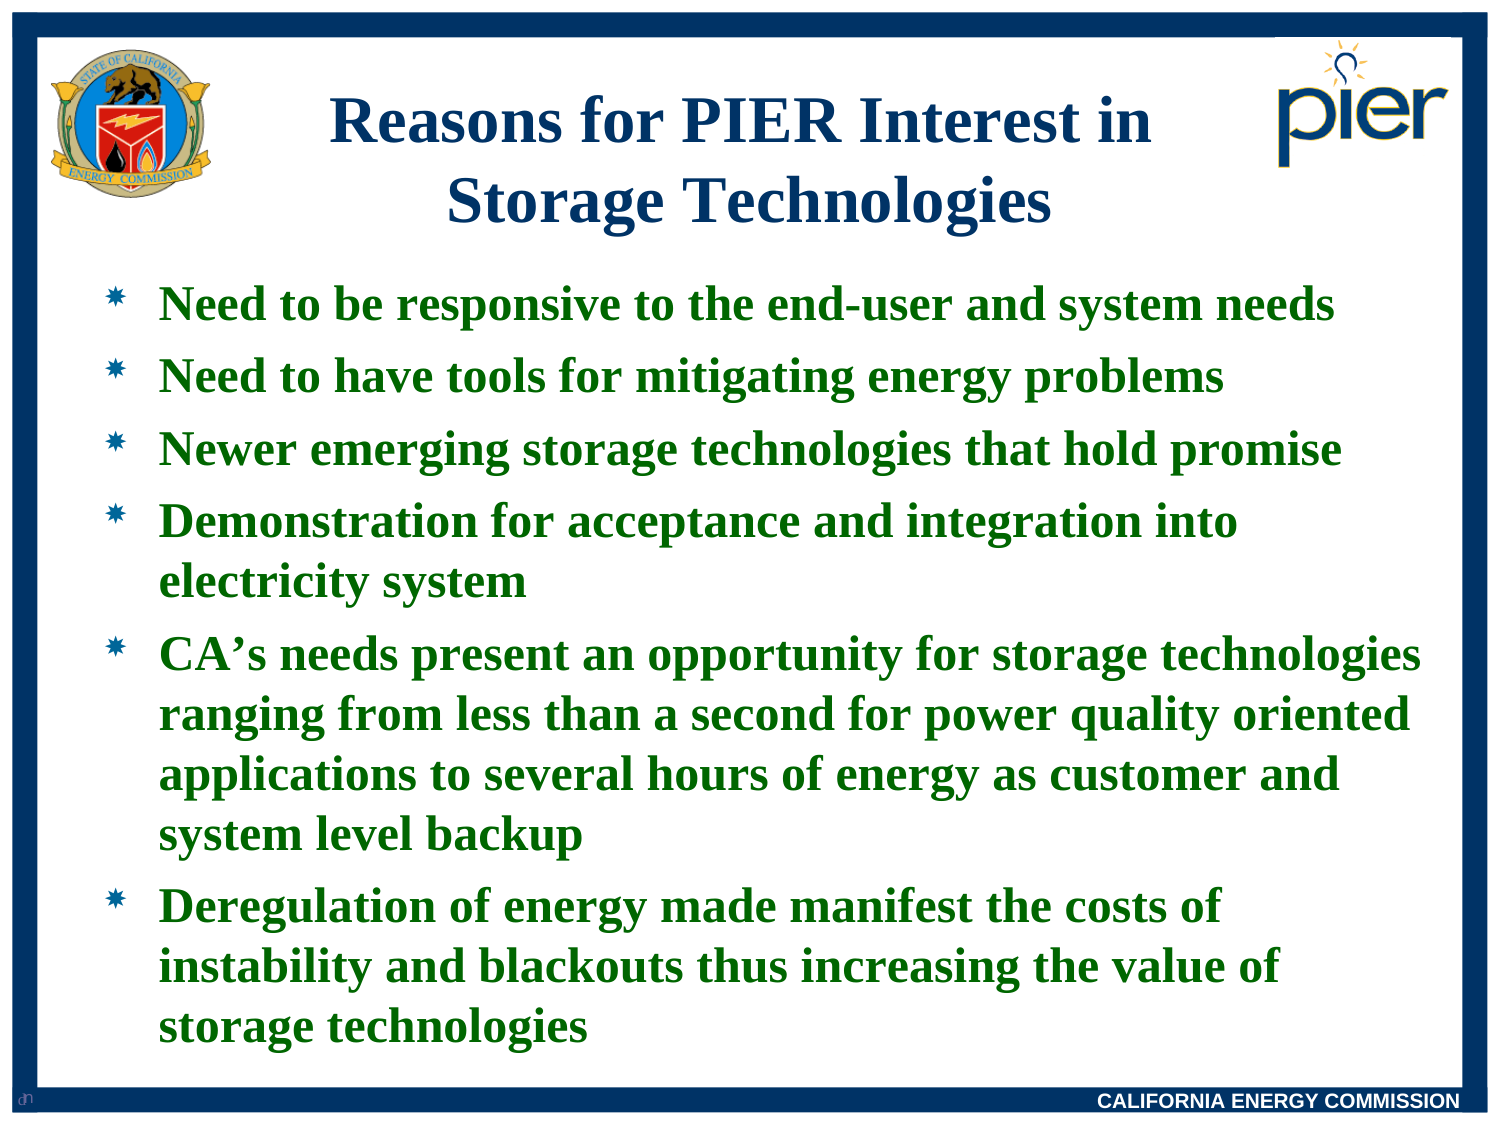

# Reasons for PIER Interest in Storage Technologies
Need to be responsive to the end-user and system needs
Need to have tools for mitigating energy problems
Newer emerging storage technologies that hold promise
Demonstration for acceptance and integration into electricity system
CA’s needs present an opportunity for storage technologies ranging from less than a second for power quality oriented applications to several hours of energy as customer and system level backup
Deregulation of energy made manifest the costs of instability and blackouts thus increasing the value of storage technologies